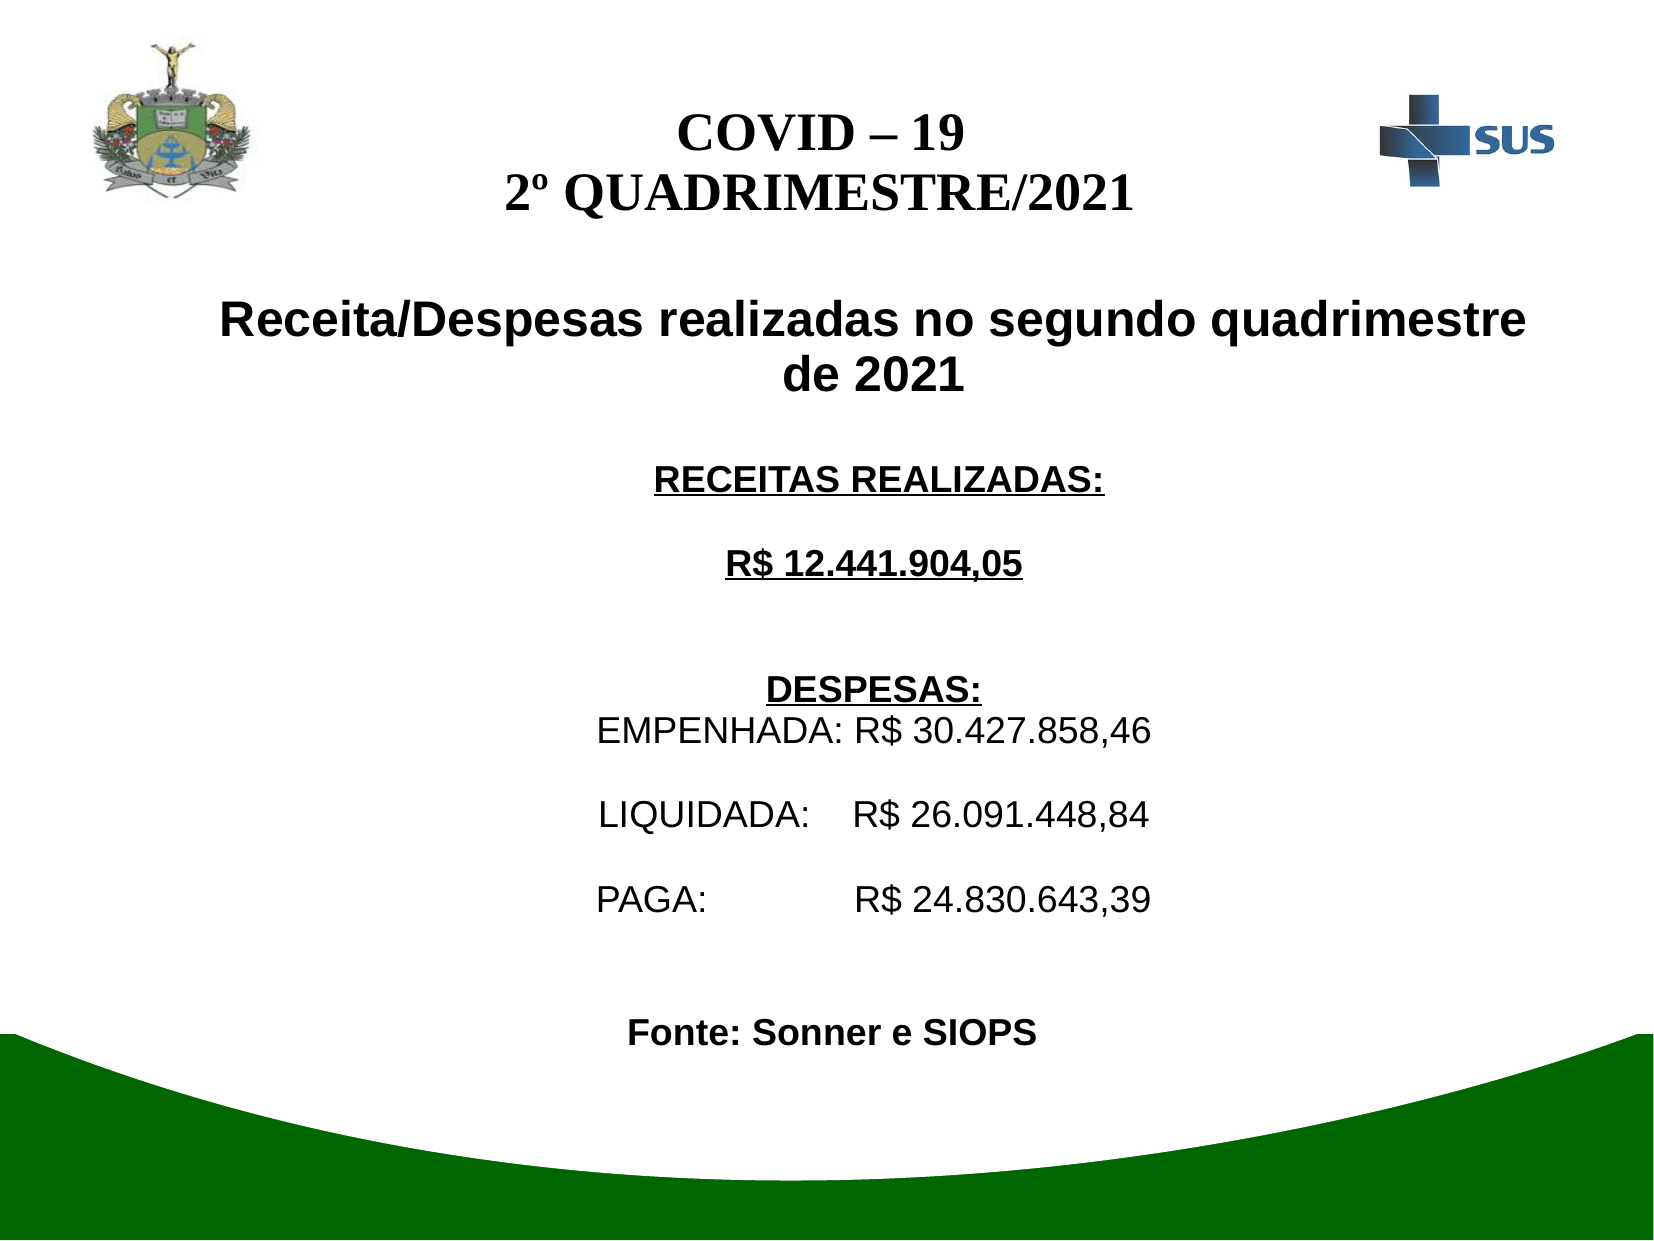

COVID – 19
2º QUADRIMESTRE/2021
Receita/Despesas realizadas no segundo quadrimestre de 2021
 RECEITAS REALIZADAS:
R$ 12.441.904,05
DESPESAS:
EMPENHADA: R$ 30.427.858,46
LIQUIDADA: R$ 26.091.448,84
PAGA: R$ 24.830.643,39
Fonte: Sonner e SIOPS